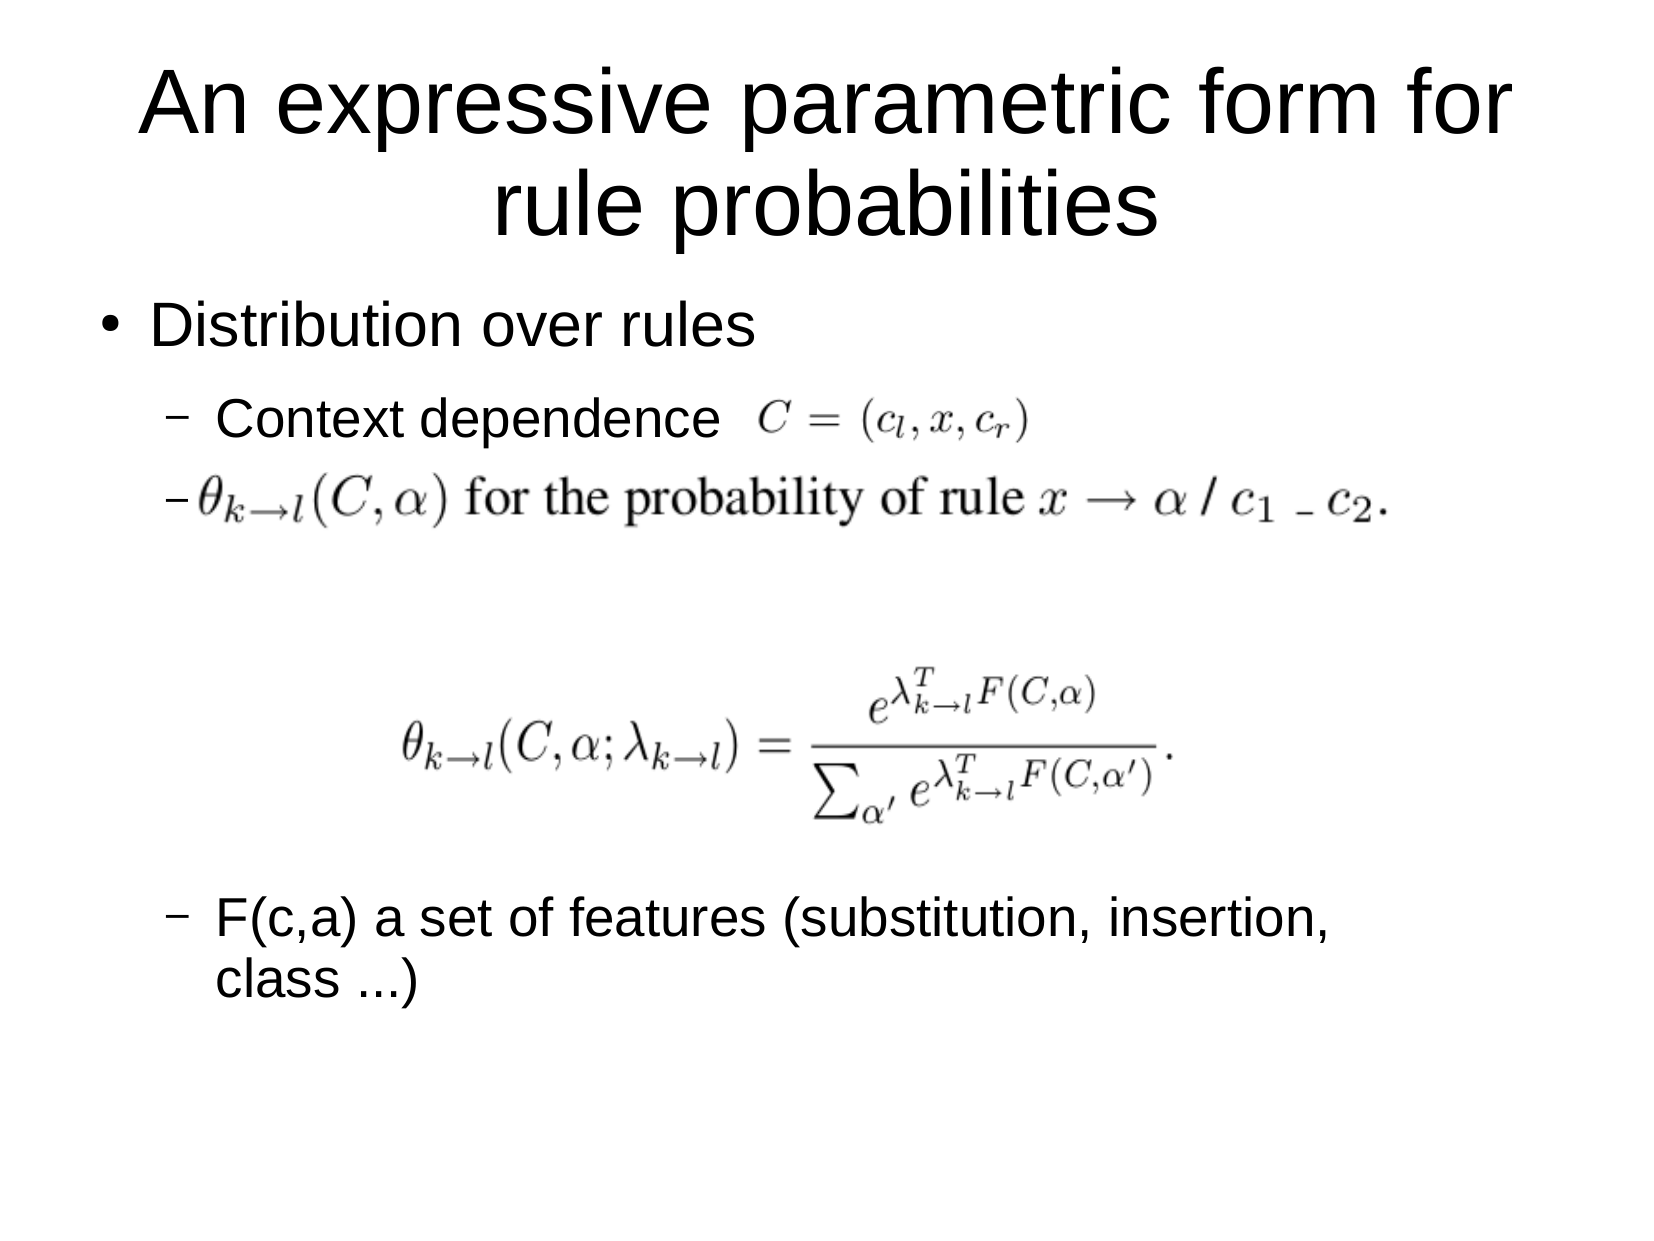

# An expressive parametric form for rule probabilities
Distribution over rules
Context dependence
F(c,a) a set of features (substitution, insertion, class ...)